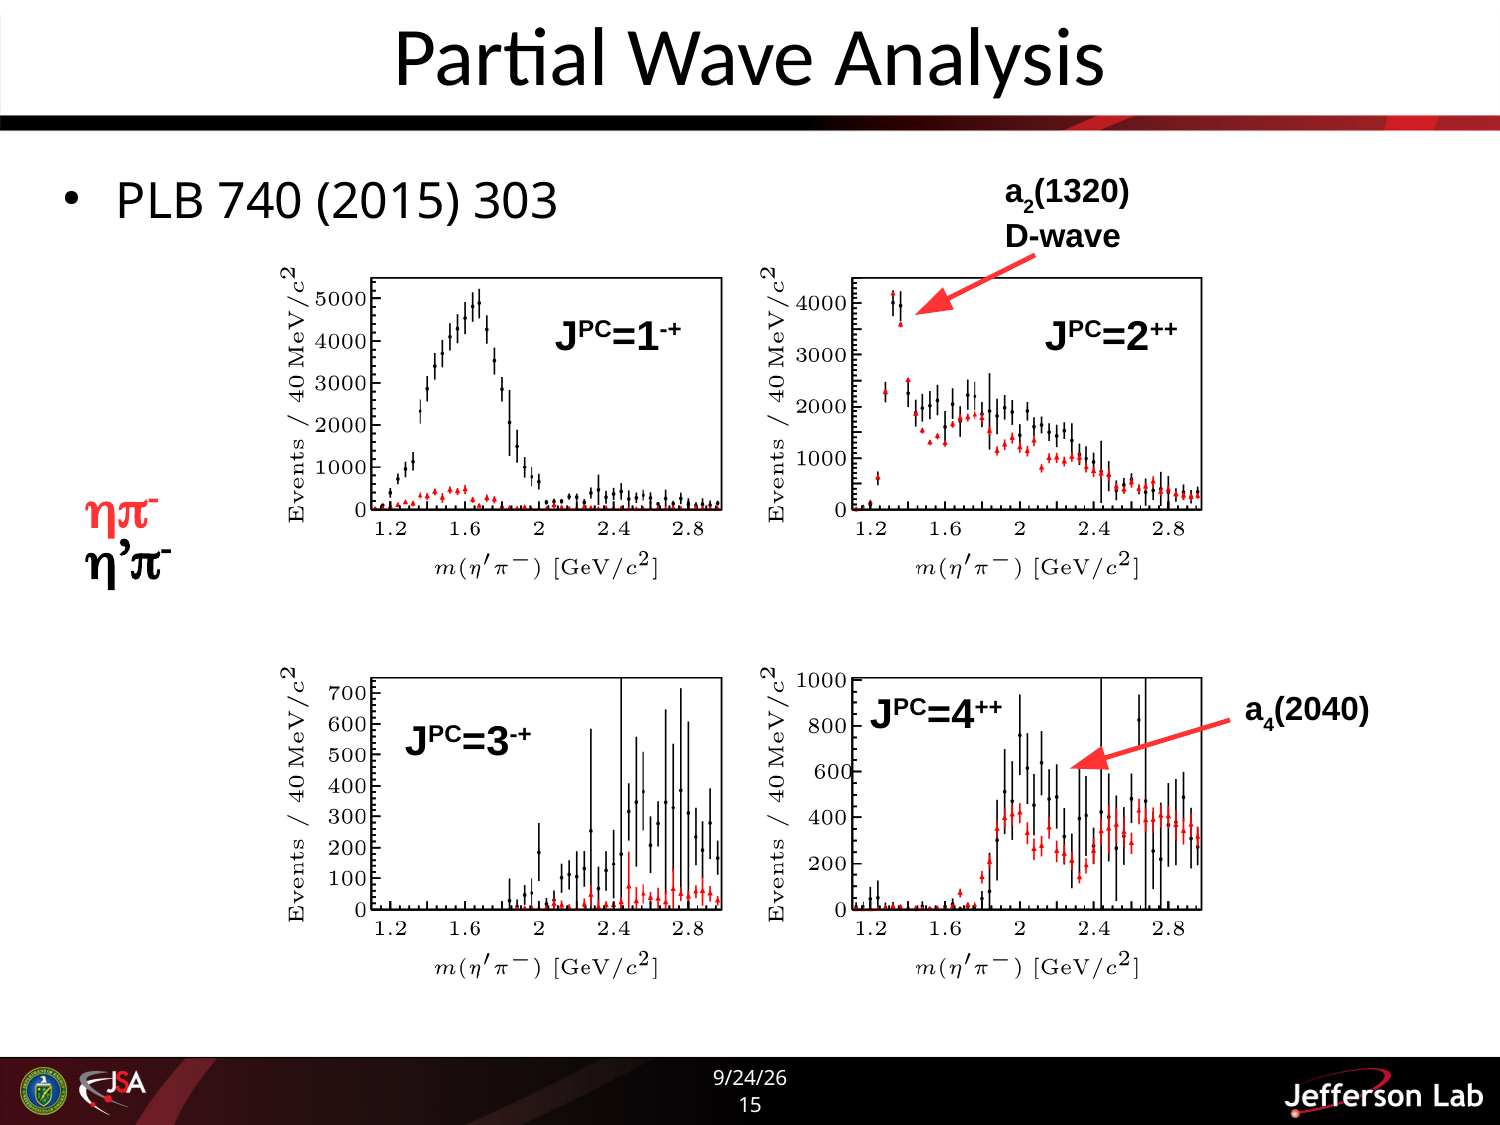

# Partial Wave Analysis
PLB 740 (2015) 303
a2(1320)
D-wave
JPC=1-+
JPC=2++
hp-
h’p-
a4(2040)
JPC=4++
JPC=3-+
15